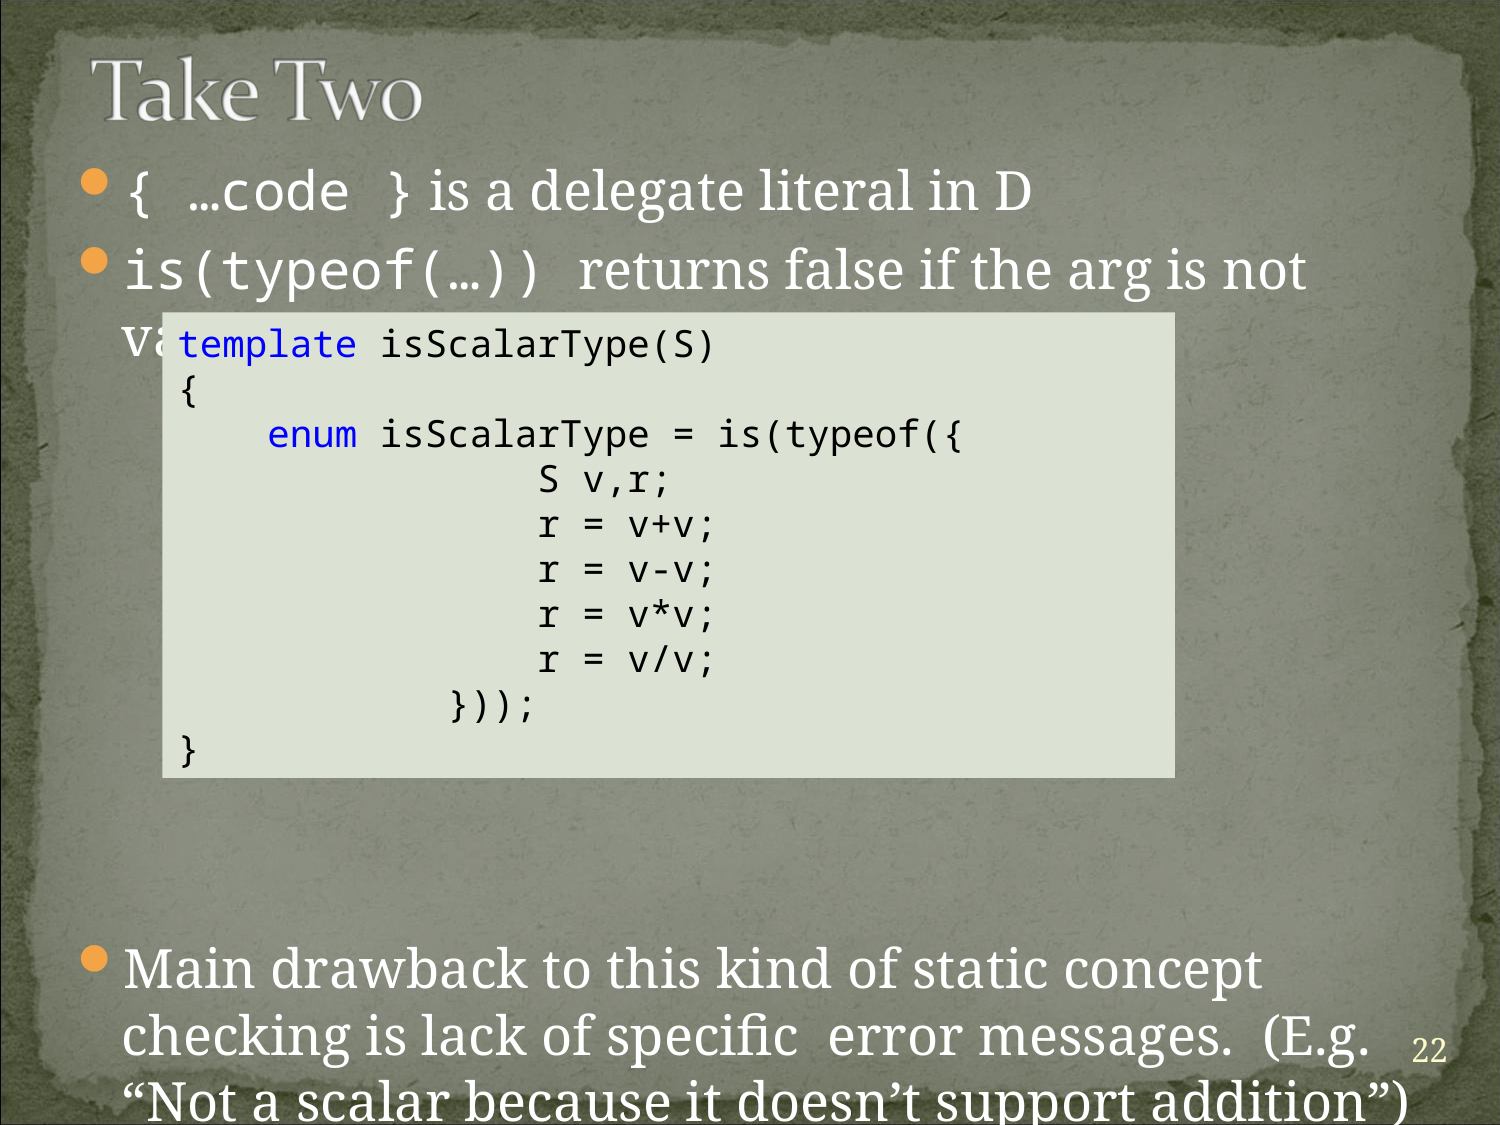

# { …code } is a delegate literal in D
is(typeof(…)) returns false if the arg is not valid.
Main drawback to this kind of static concept checking is lack of specific error messages. (E.g. “Not a scalar because it doesn’t support addition”)
See also: __traits(compiles, expr)
template isScalarType(S)
{
 enum isScalarType = is(typeof({
 S v,r;
 r = v+v;
 r = v-v;
 r = v*v;
 r = v/v;
 }));
}